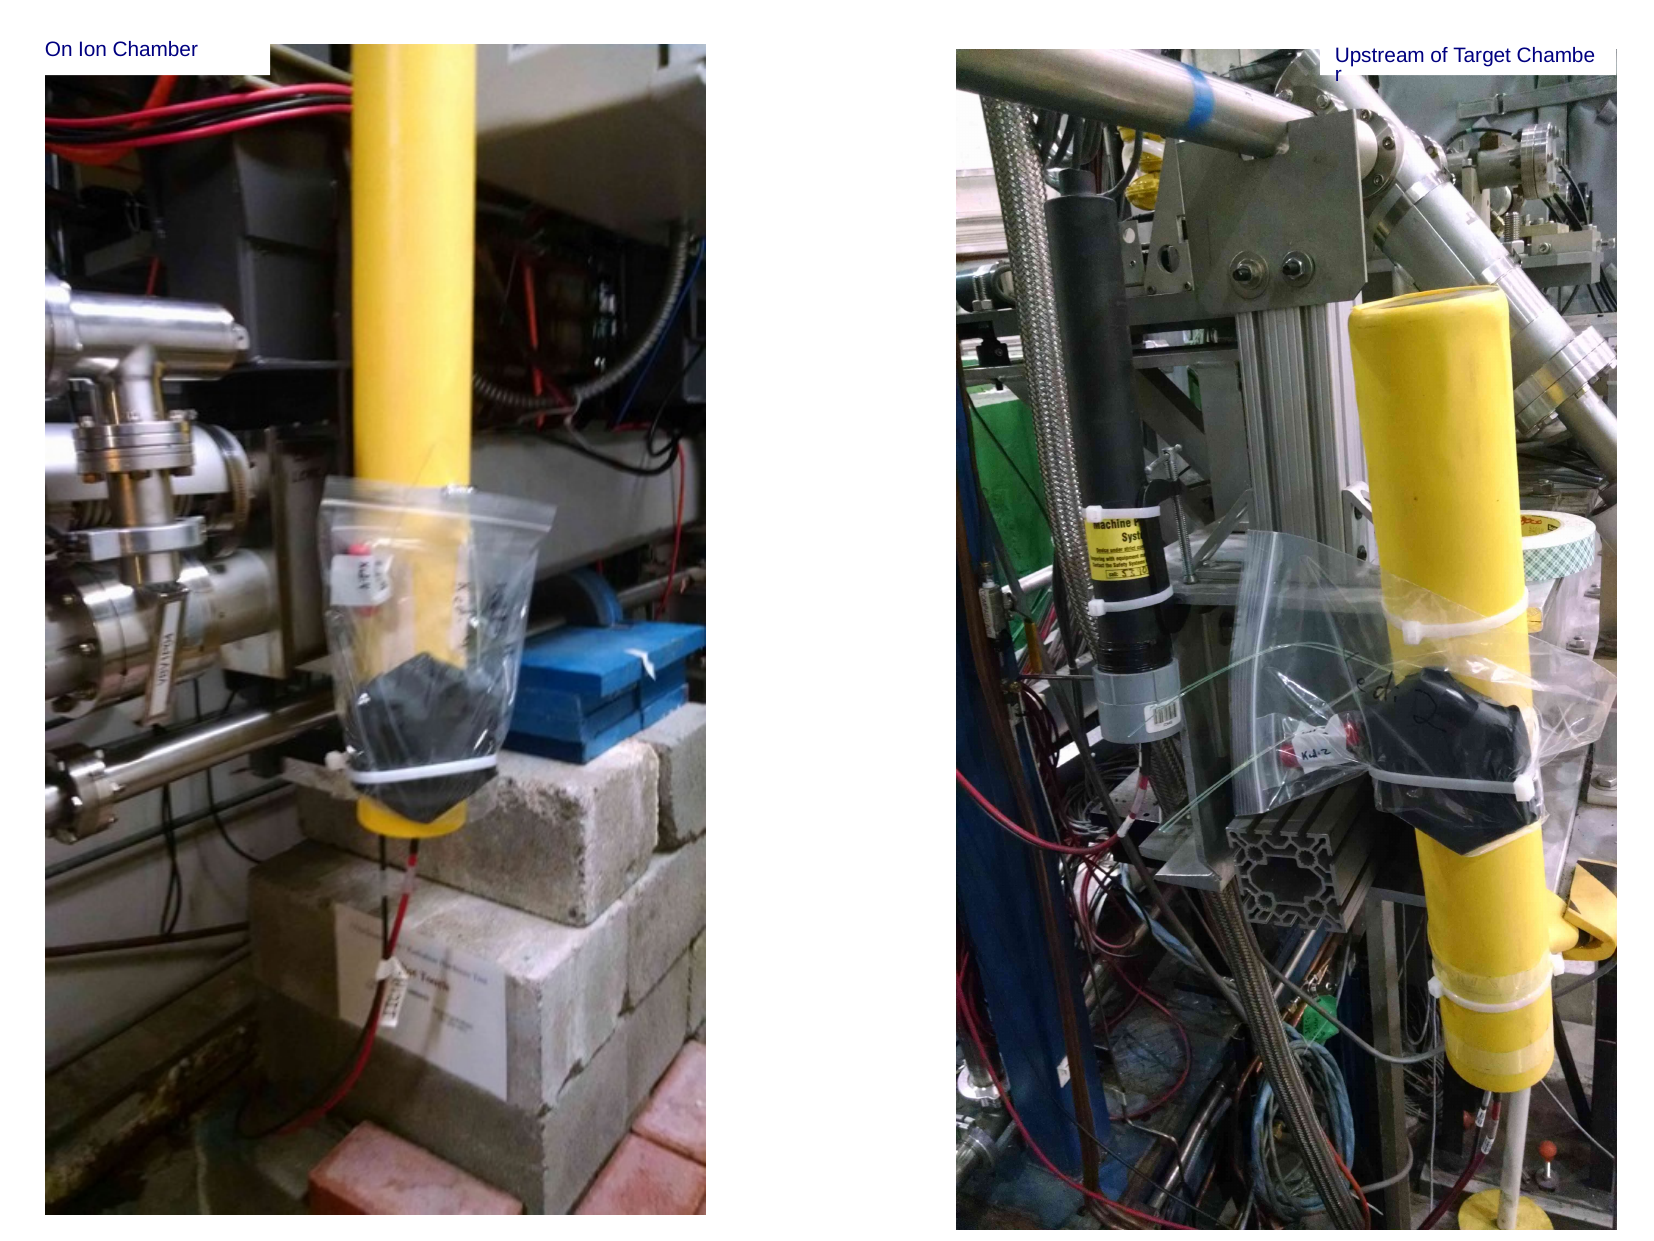

On Ion Chamber
Upstream of Target Chamber